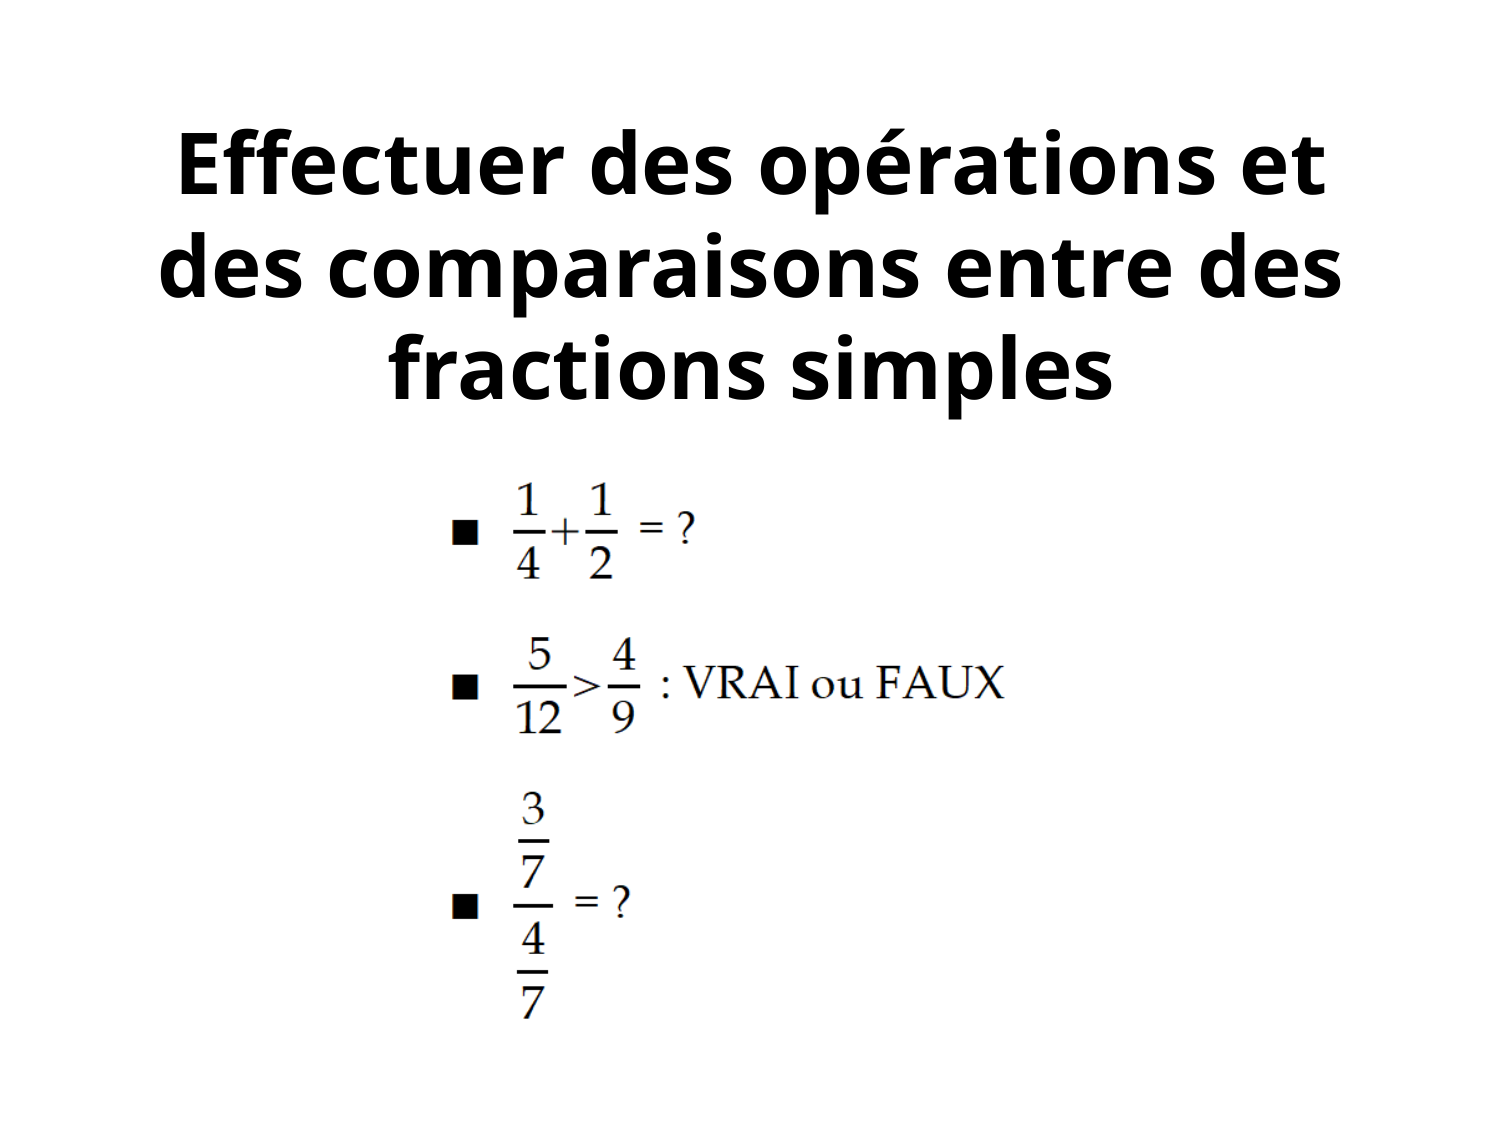

# Effectuer des opérations et des comparaisons entre des fractions simples